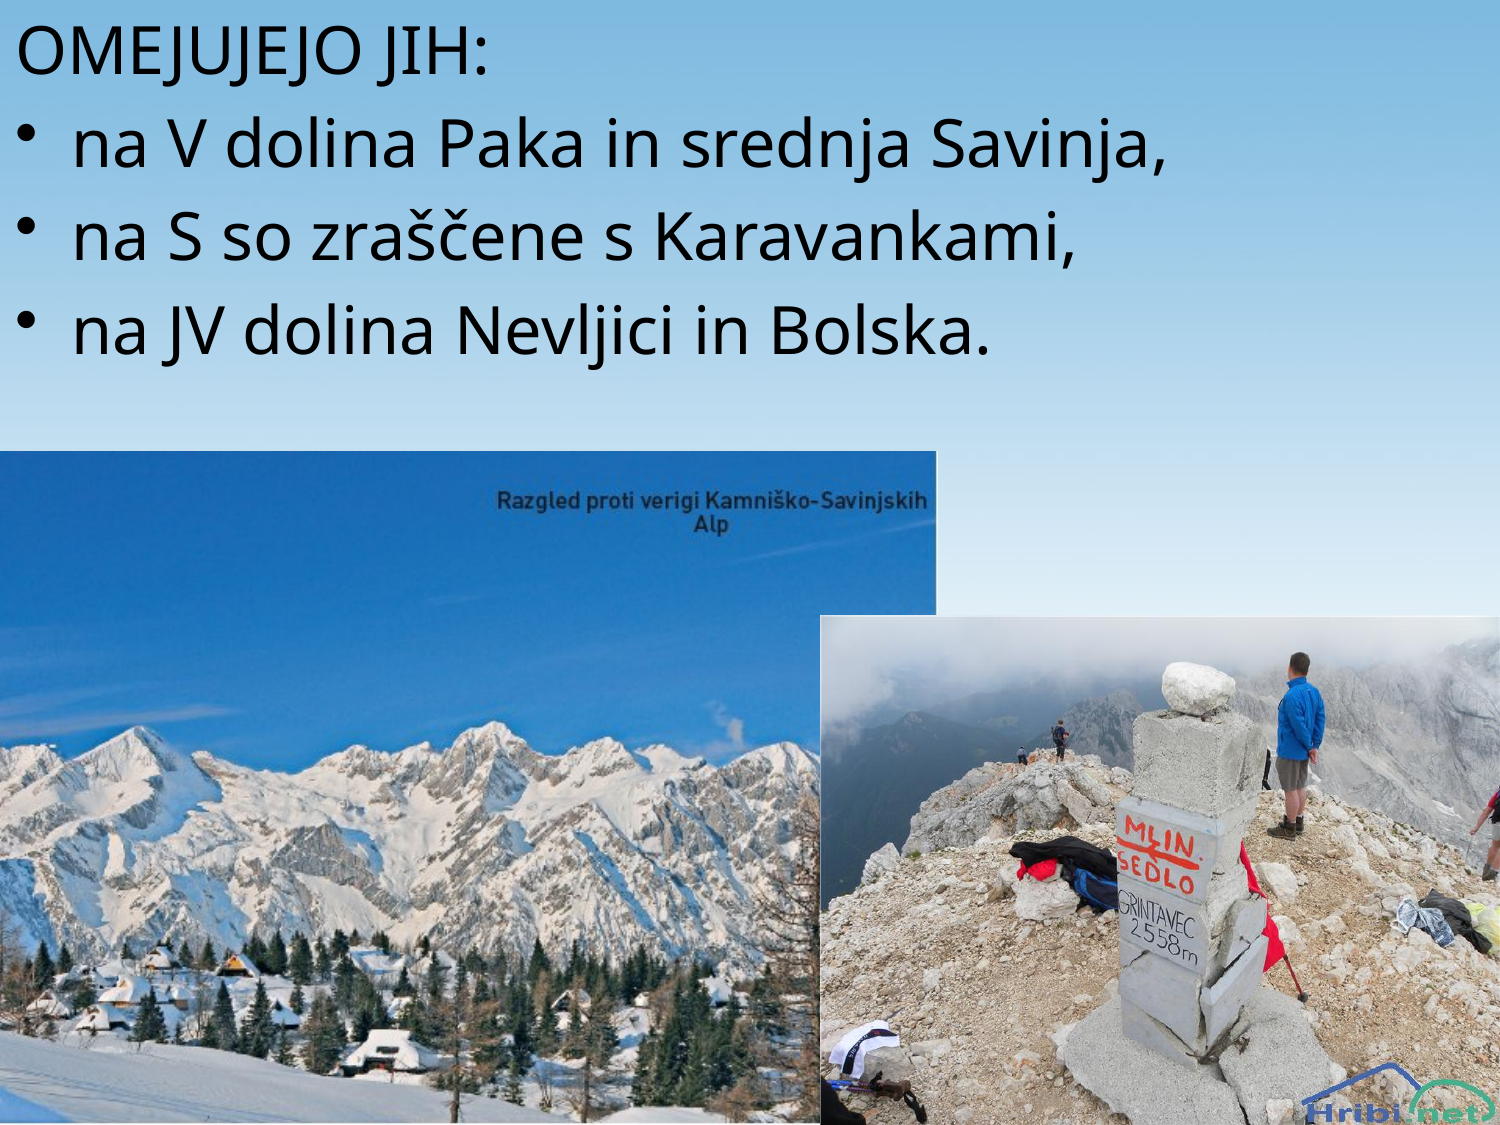

OMEJUJEJO JIH:
na V dolina Paka in srednja Savinja,
na S so zraščene s Karavankami,
na JV dolina Nevljici in Bolska.
#